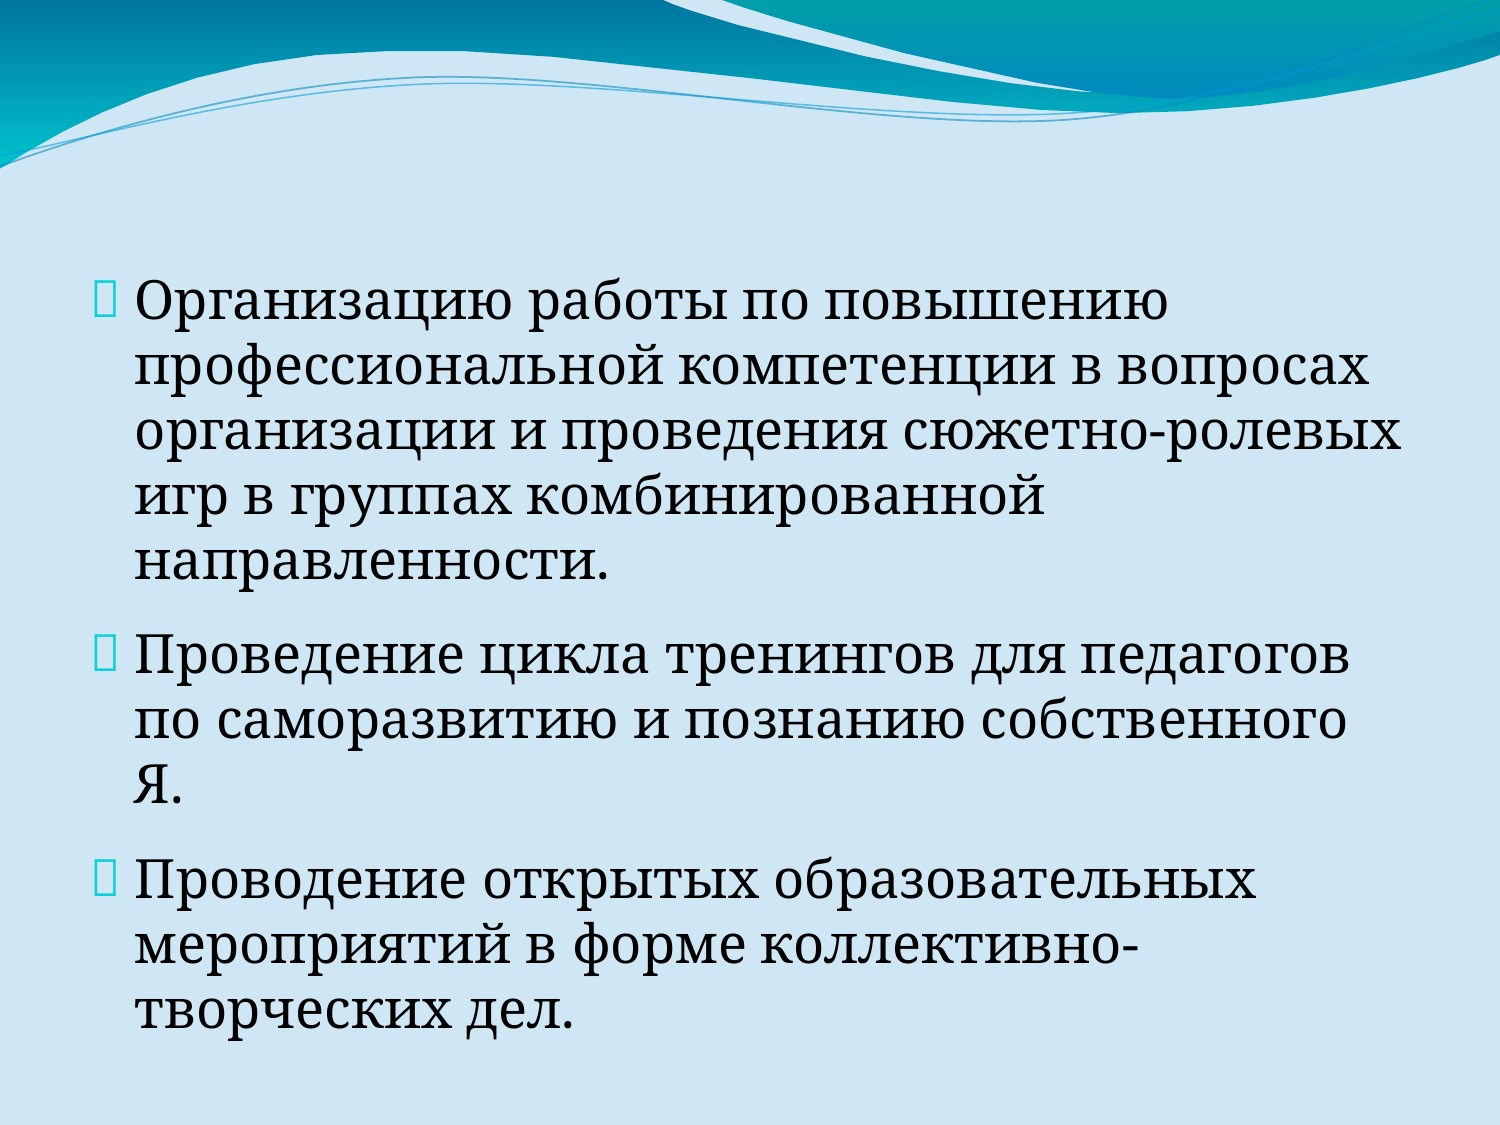

# Предложения:
Организацию работы по повышению профессиональной компетенции в вопросах организации и проведения сюжетно-ролевых игр в группах комбинированной направленности.
Проведение цикла тренингов для педагогов по саморазвитию и познанию собственного Я.
Проводение открытых образовательных мероприятий в форме коллективно-творческих дел.